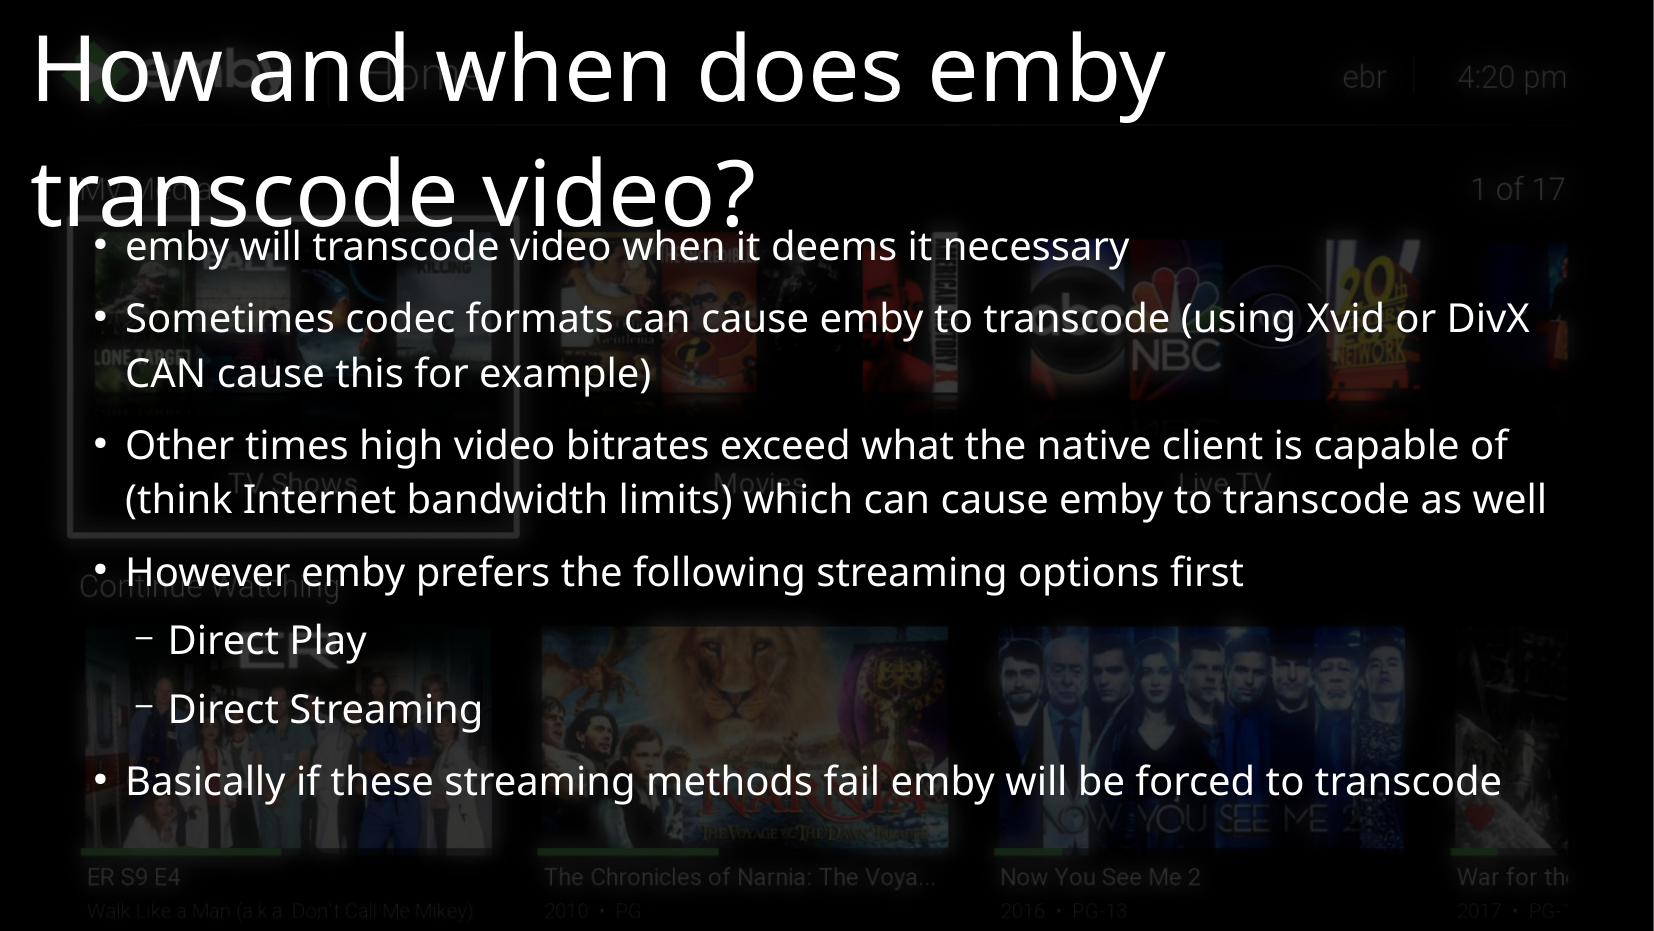

# How and when does emby transcode video?
emby will transcode video when it deems it necessary
Sometimes codec formats can cause emby to transcode (using Xvid or DivX CAN cause this for example)
Other times high video bitrates exceed what the native client is capable of (think Internet bandwidth limits) which can cause emby to transcode as well
However emby prefers the following streaming options first
Direct Play
Direct Streaming
Basically if these streaming methods fail emby will be forced to transcode